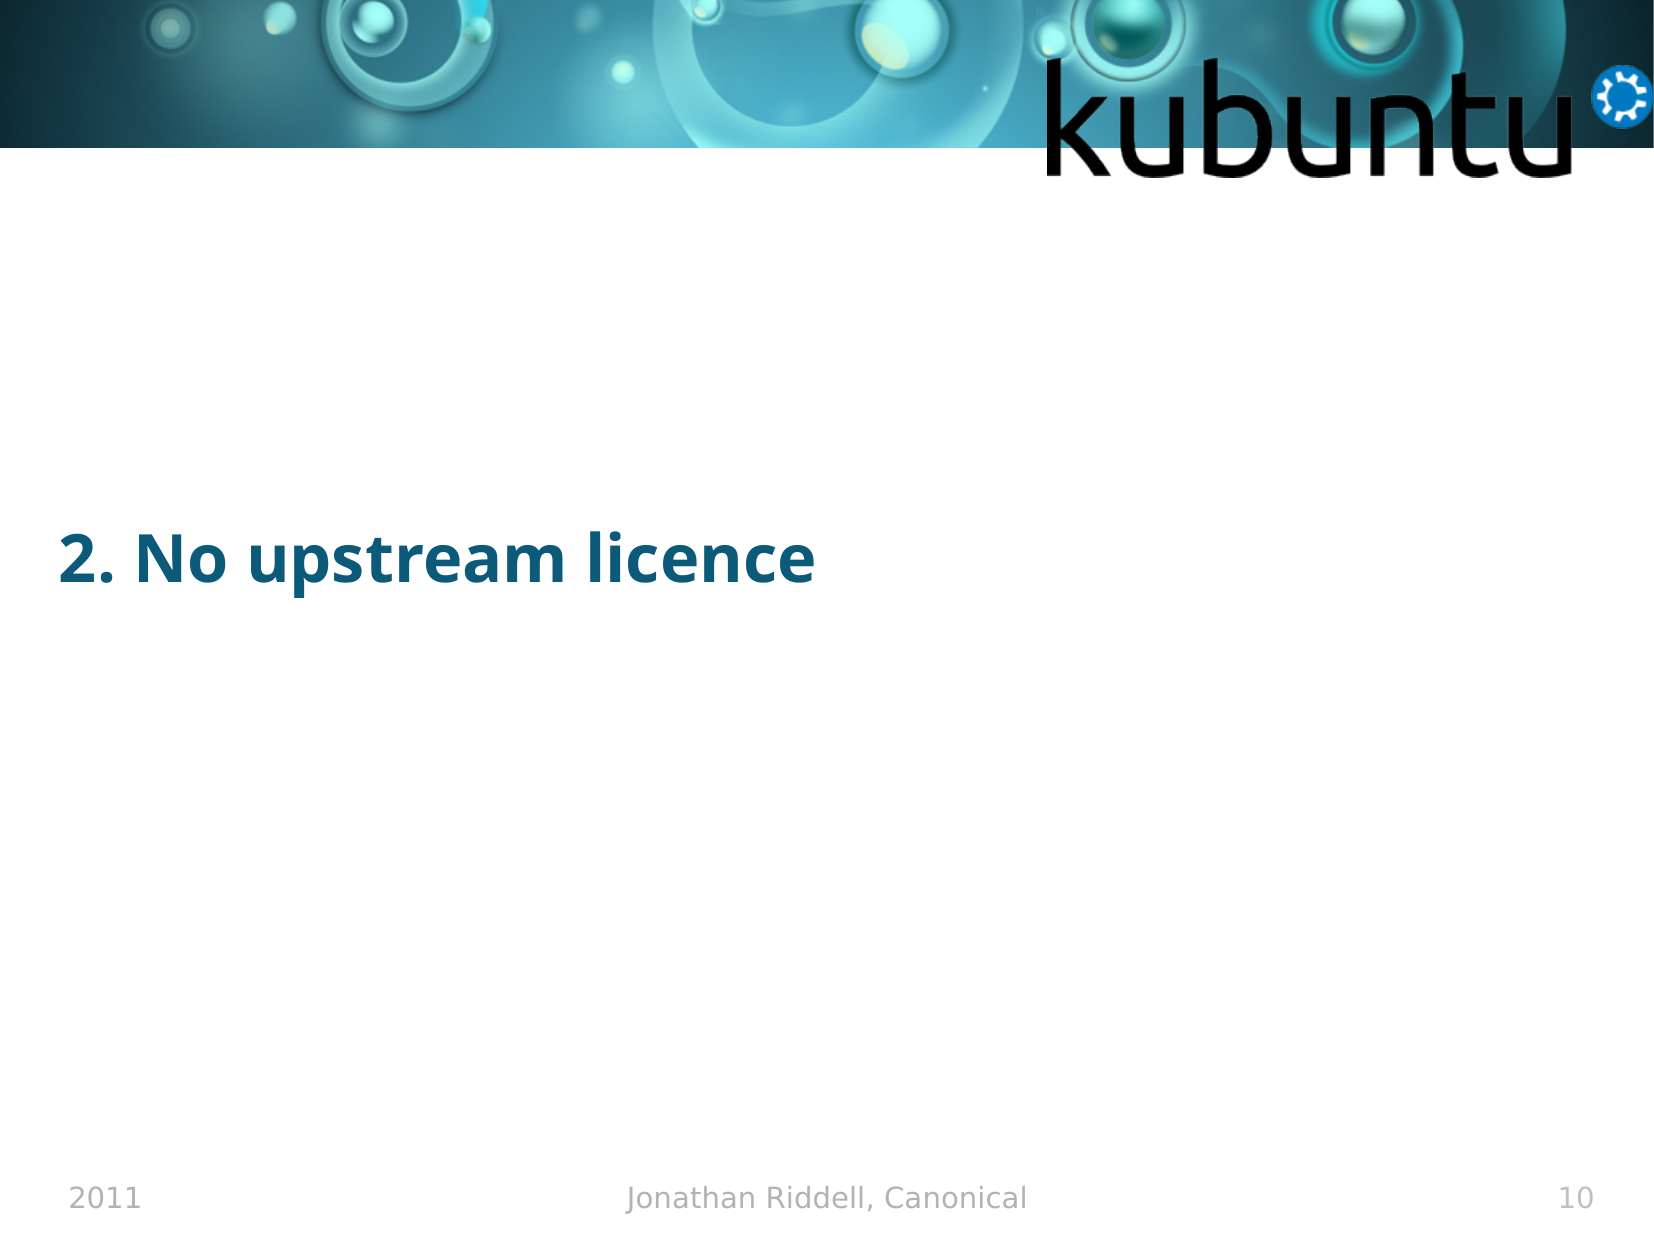

# 2. No upstream licence
Name
www.kde.org
10